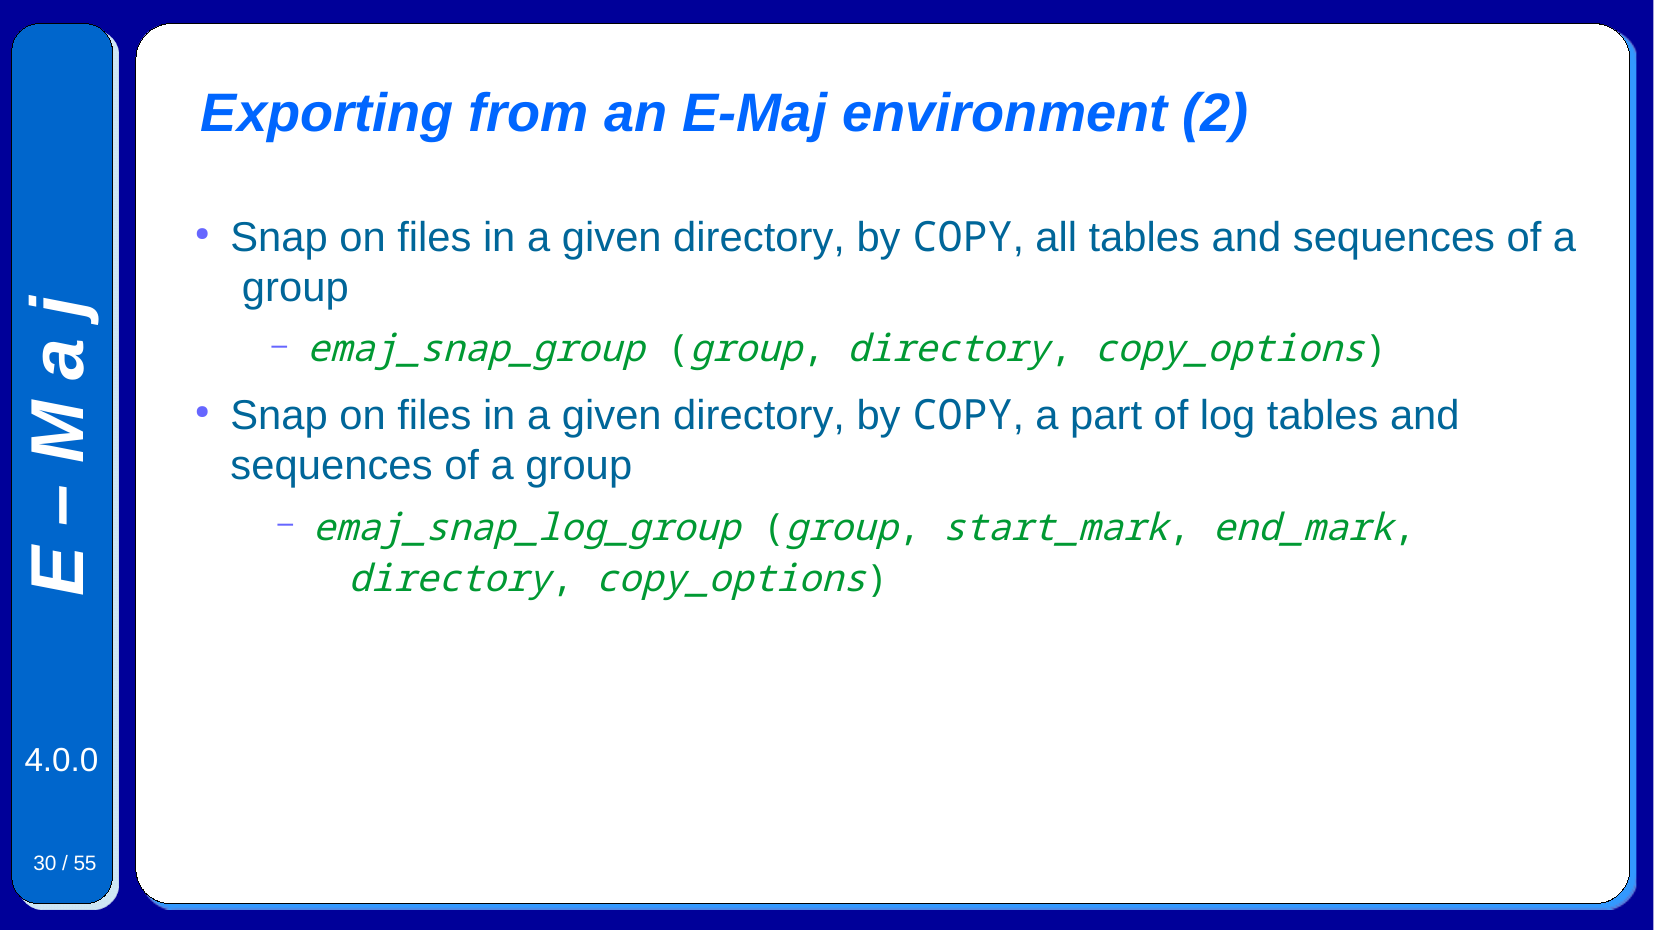

# Exporting from an E-Maj environment (2)
Snap on files in a given directory, by COPY, all tables and sequences of a group
emaj_snap_group (group, directory, copy_options)
Snap on files in a given directory, by COPY, a part of log tables and sequences of a group
emaj_snap_log_group (group, start_mark, end_mark, directory, copy_options)